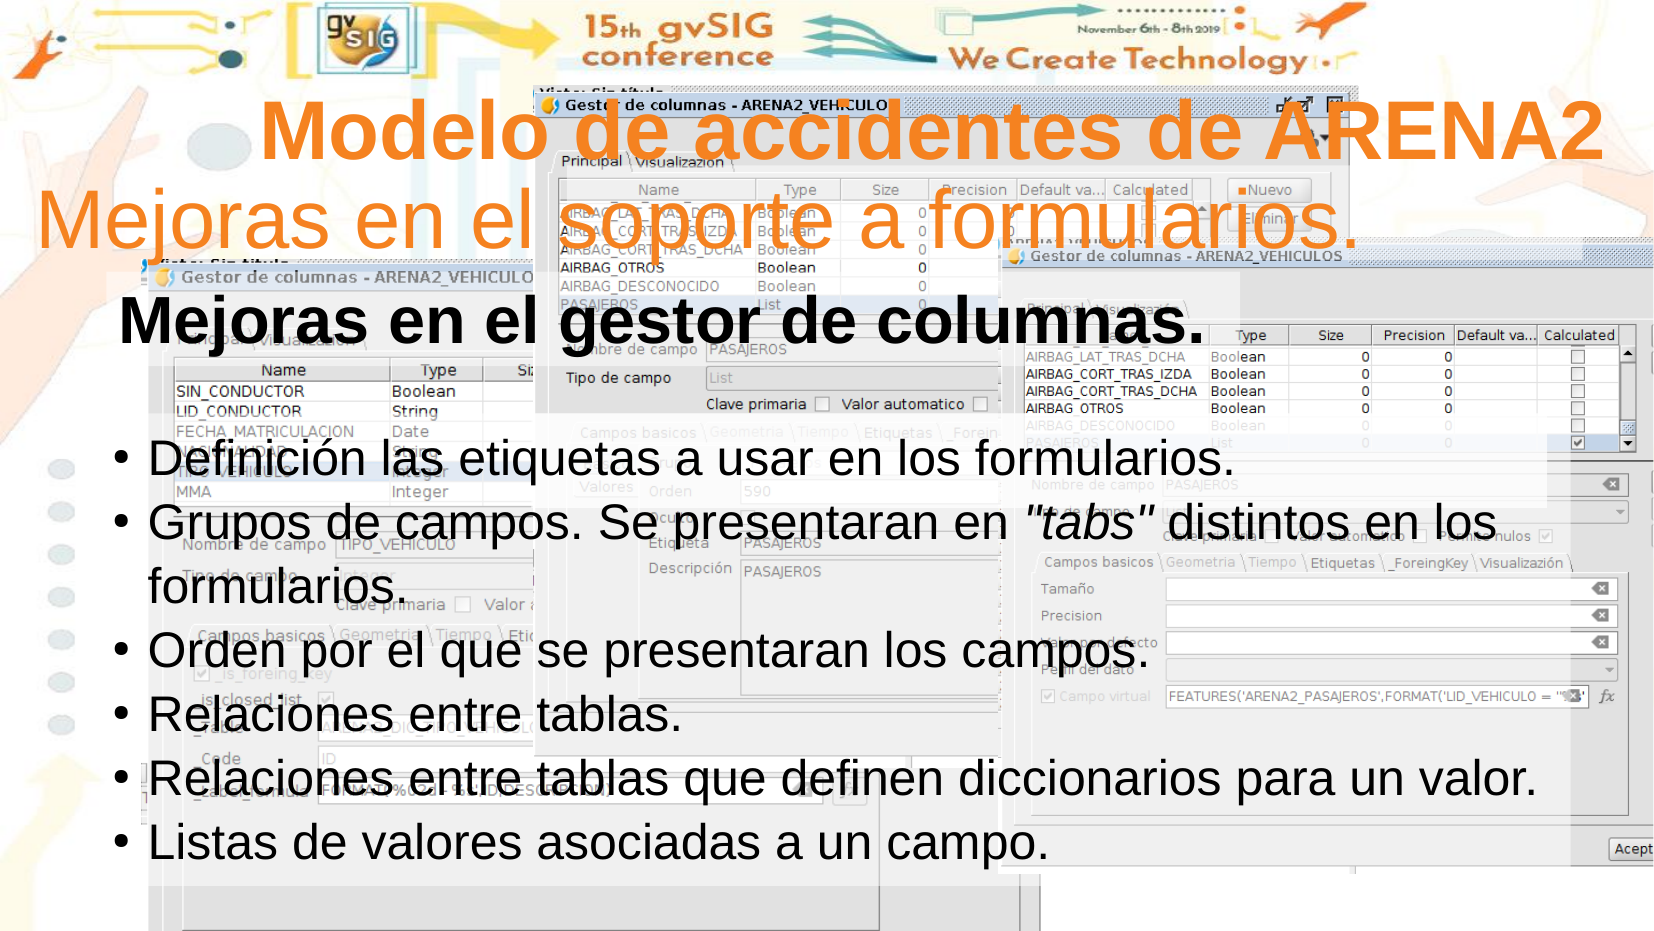

# Modelo de accidentes de ARENA2
Mejoras en el soporte a formularios.
Mejoras en el gestor de columnas.
Definición las etiquetas a usar en los formularios.
Grupos de campos. Se presentaran en "tabs" distintos en los formularios.
Orden por el que se presentaran los campos.
Relaciones entre tablas.
Relaciones entre tablas que definen diccionarios para un valor.
Listas de valores asociadas a un campo.